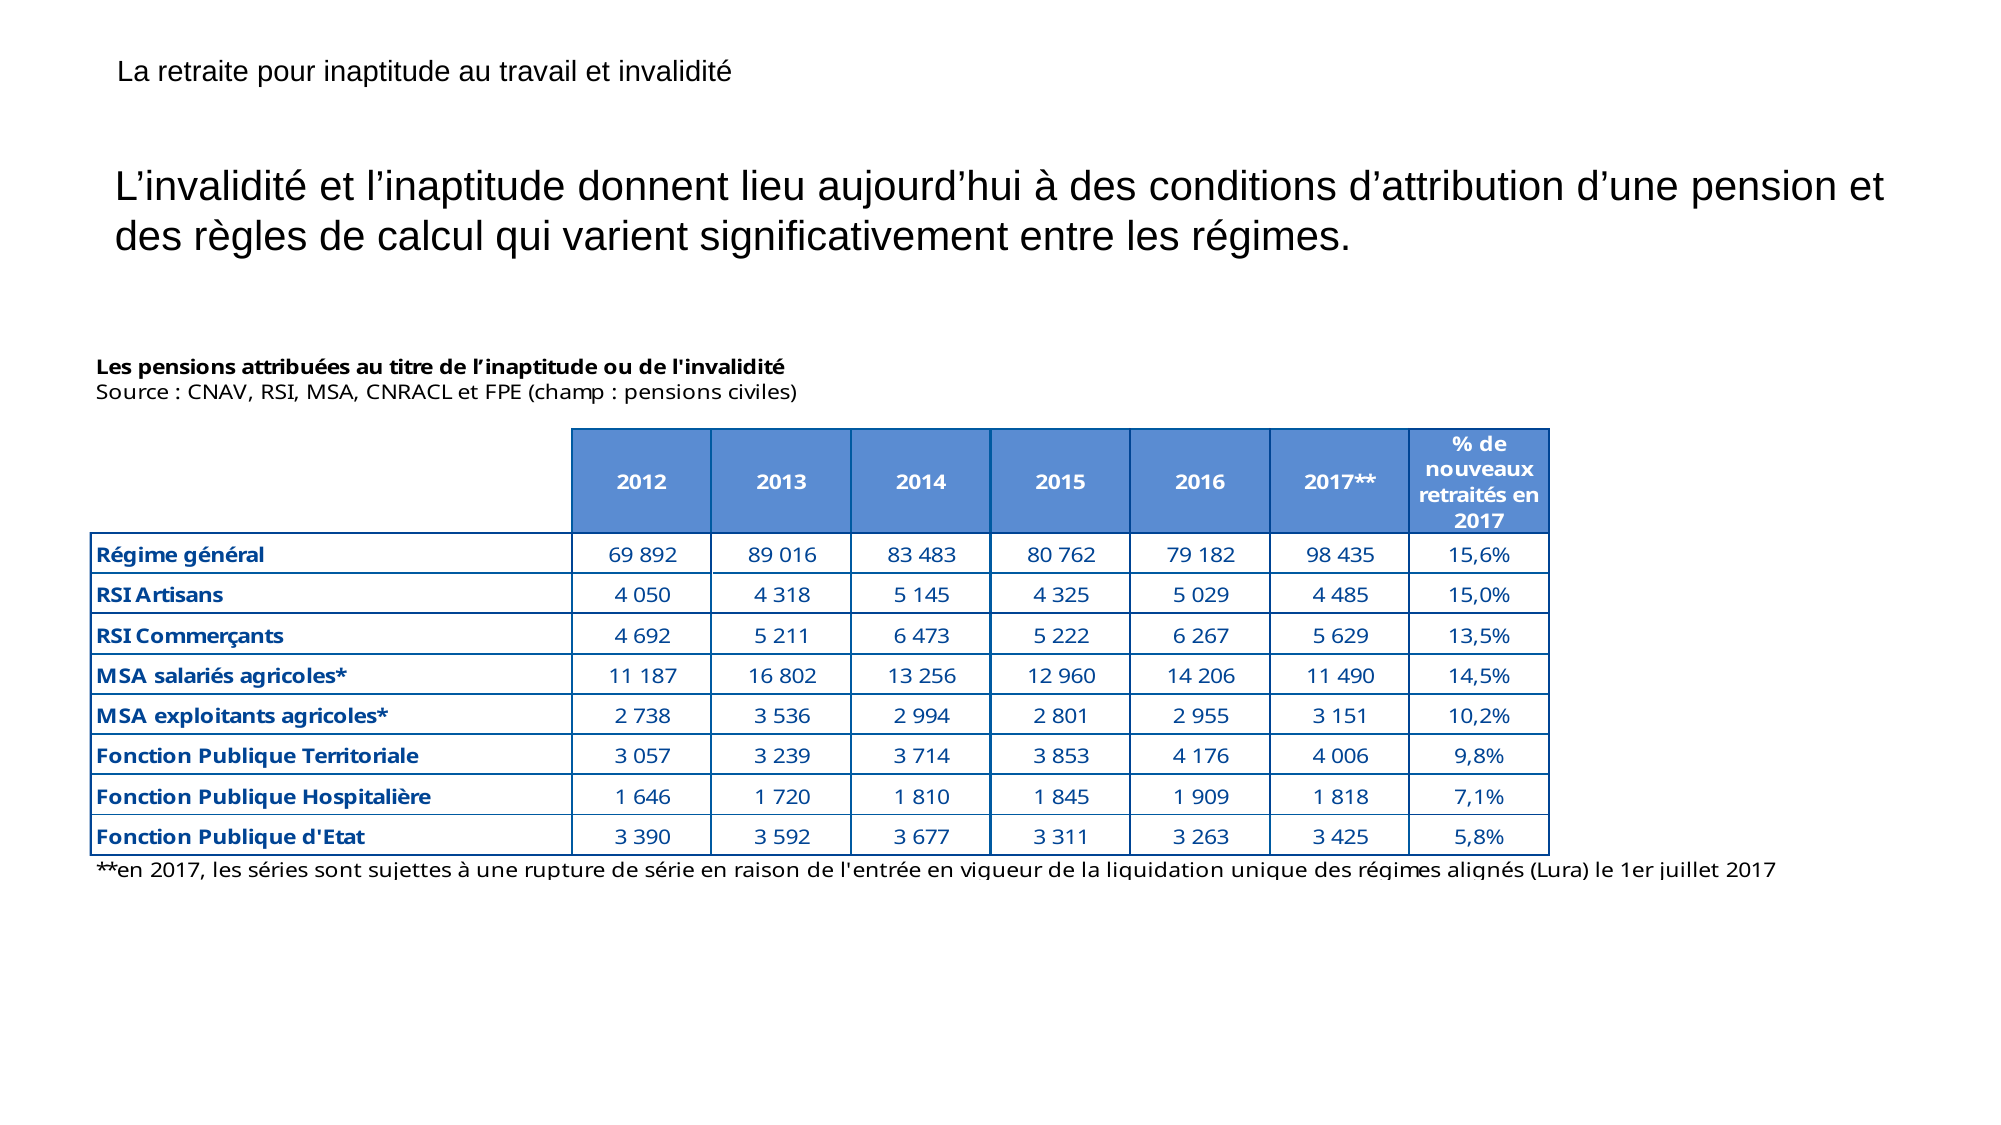

# La retraite pour inaptitude au travail et invalidité
L’invalidité et l’inaptitude donnent lieu aujourd’hui à des conditions d’attribution d’une pension et des règles de calcul qui varient significativement entre les régimes.